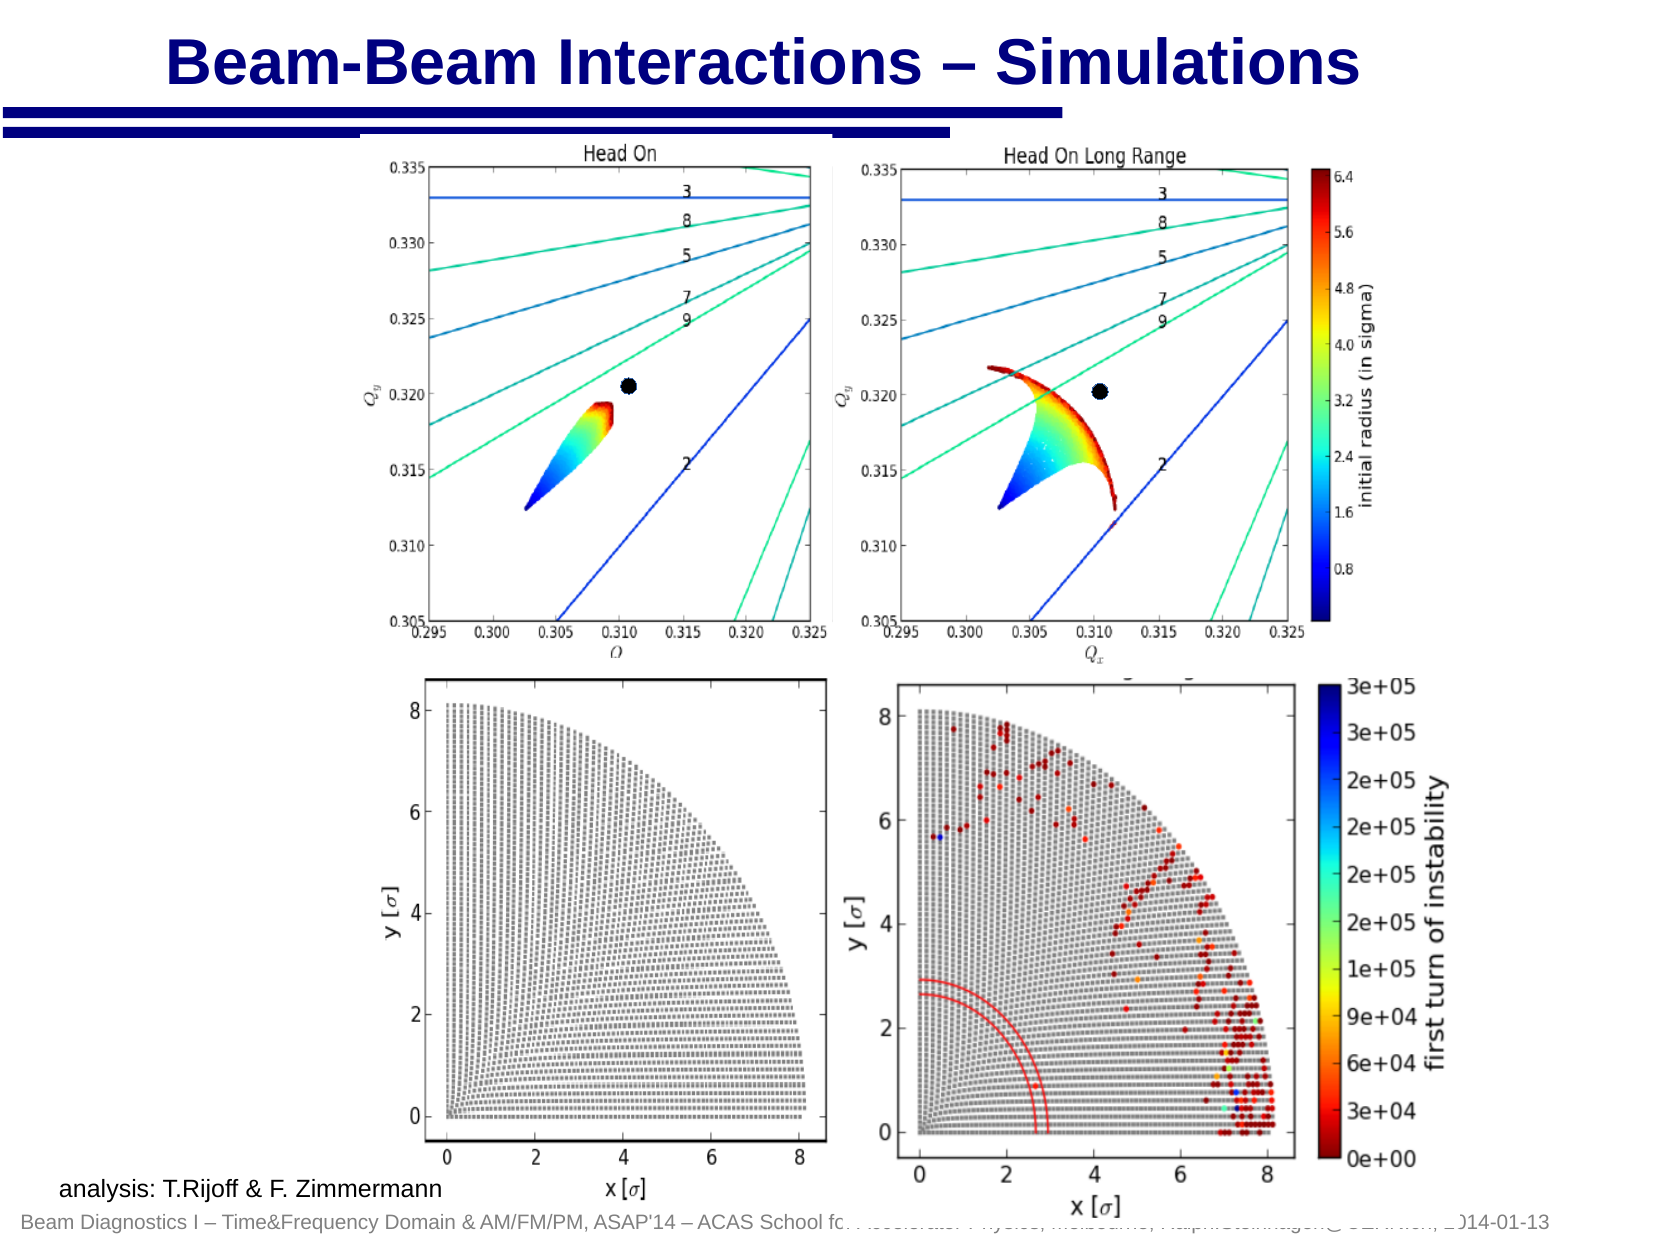

# Beam-Beam Interactions – Simulations
analysis: T.Rijoff & F. Zimmermann